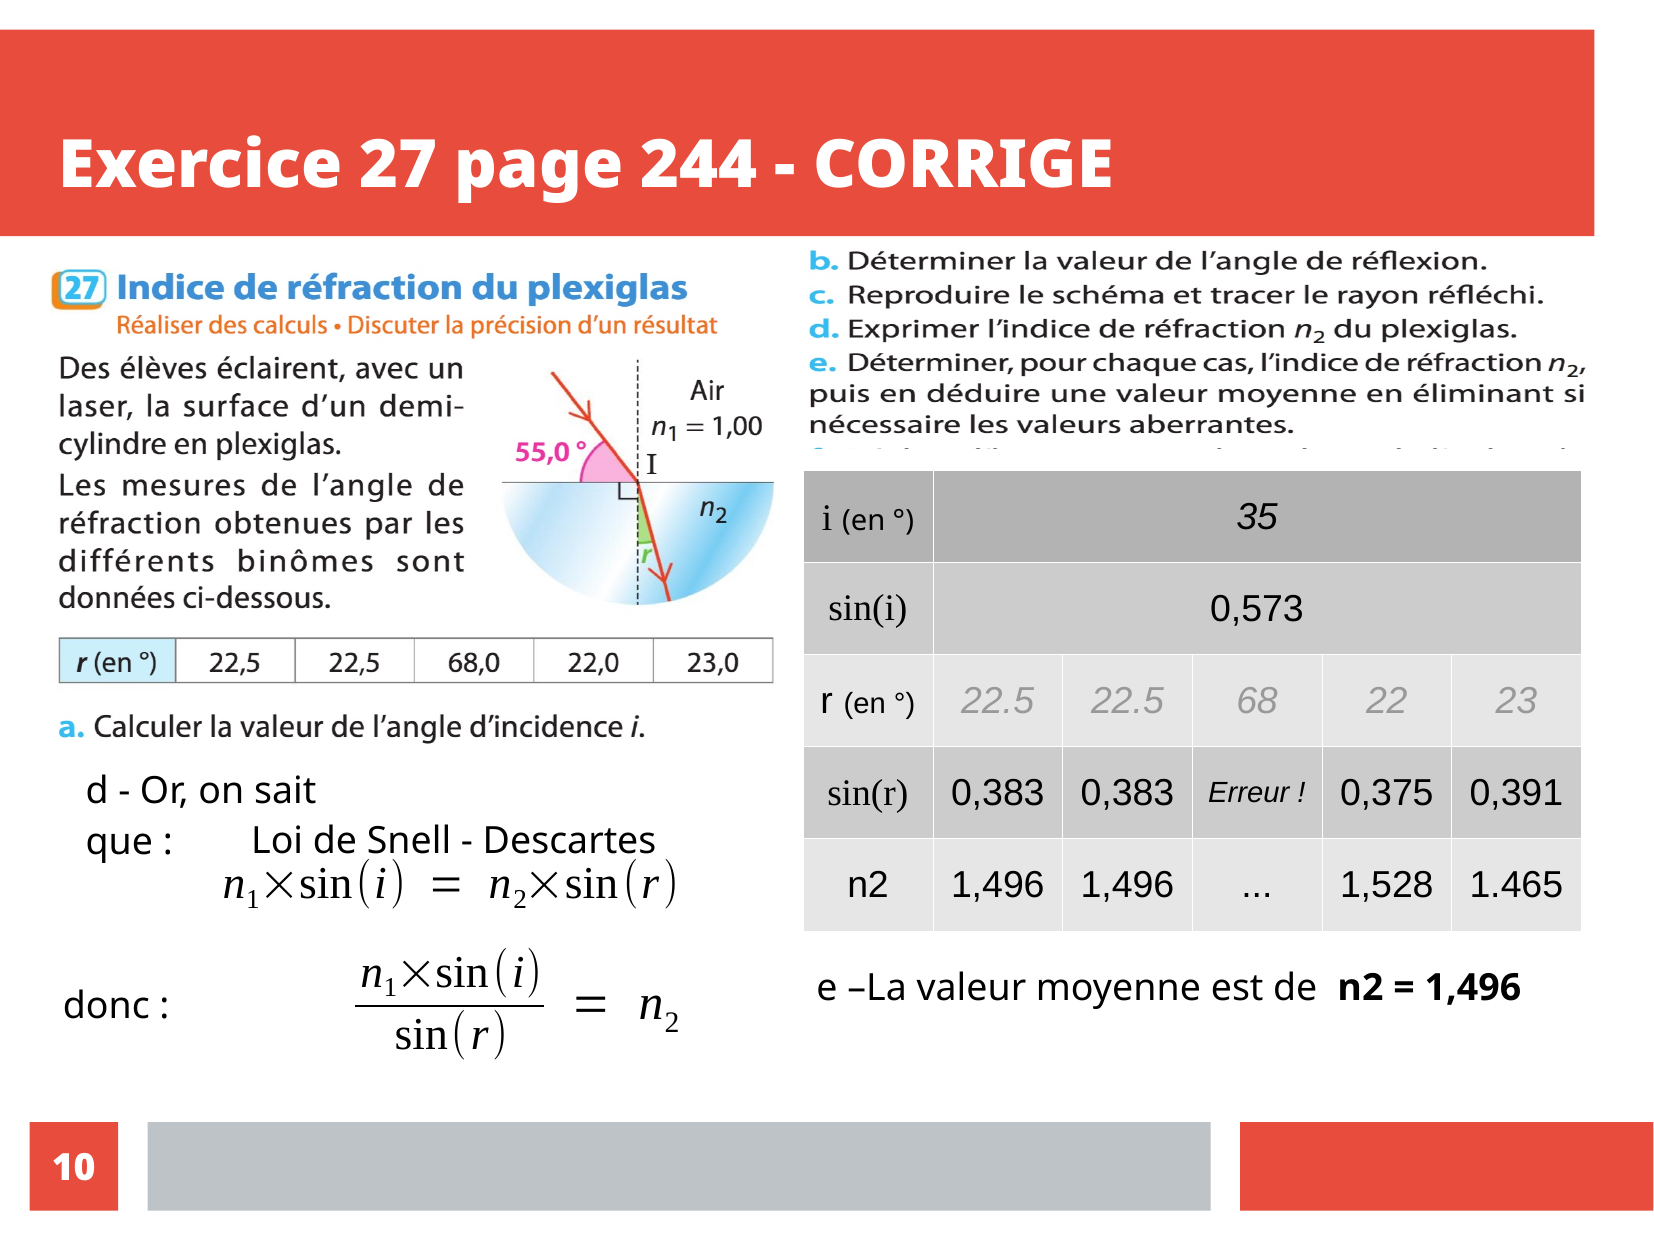

# Exercice 27 page 244 - CORRIGE
| i (en °) | 35 | | | | |
| --- | --- | --- | --- | --- | --- |
| sin(i) | 0,573 | | | | |
| r (en °) | 22.5 | 22.5 | 68 | 22 | 23 |
| sin(r) | 0,383 | 0,383 | Erreur ! | 0,375 | 0,391 |
| n2 | 1,496 | 1,496 | ... | 1,528 | 1.465 |
d - Or, on sait que :
Loi de Snell - Descartes
donc :
e –La valeur moyenne est de n2 = 1,496
10